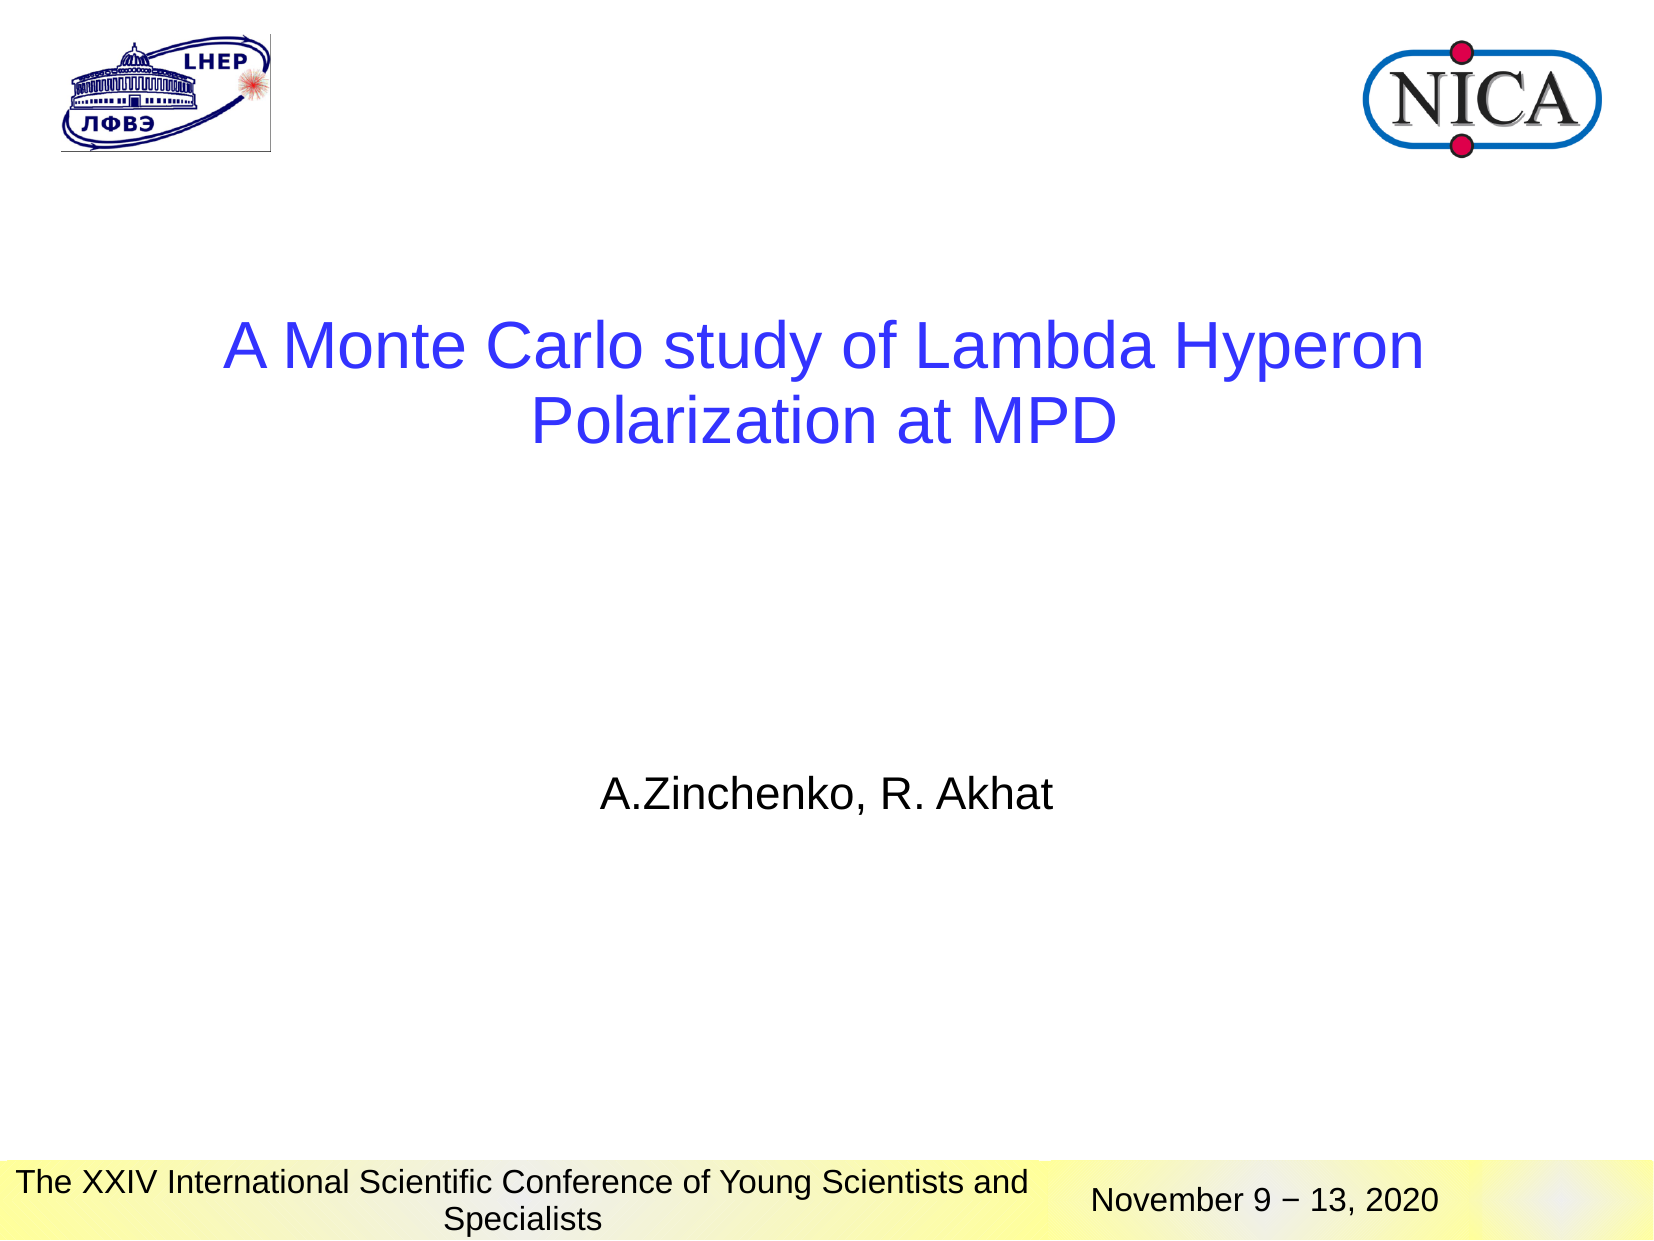

# A Monte Carlo study of Lambda Hyperon Polarization at MPD
A.Zinchenko, R. Akhat
The XXIV International Scientific Conference of Young Scientists and Specialists
November 9 − 13, 2020